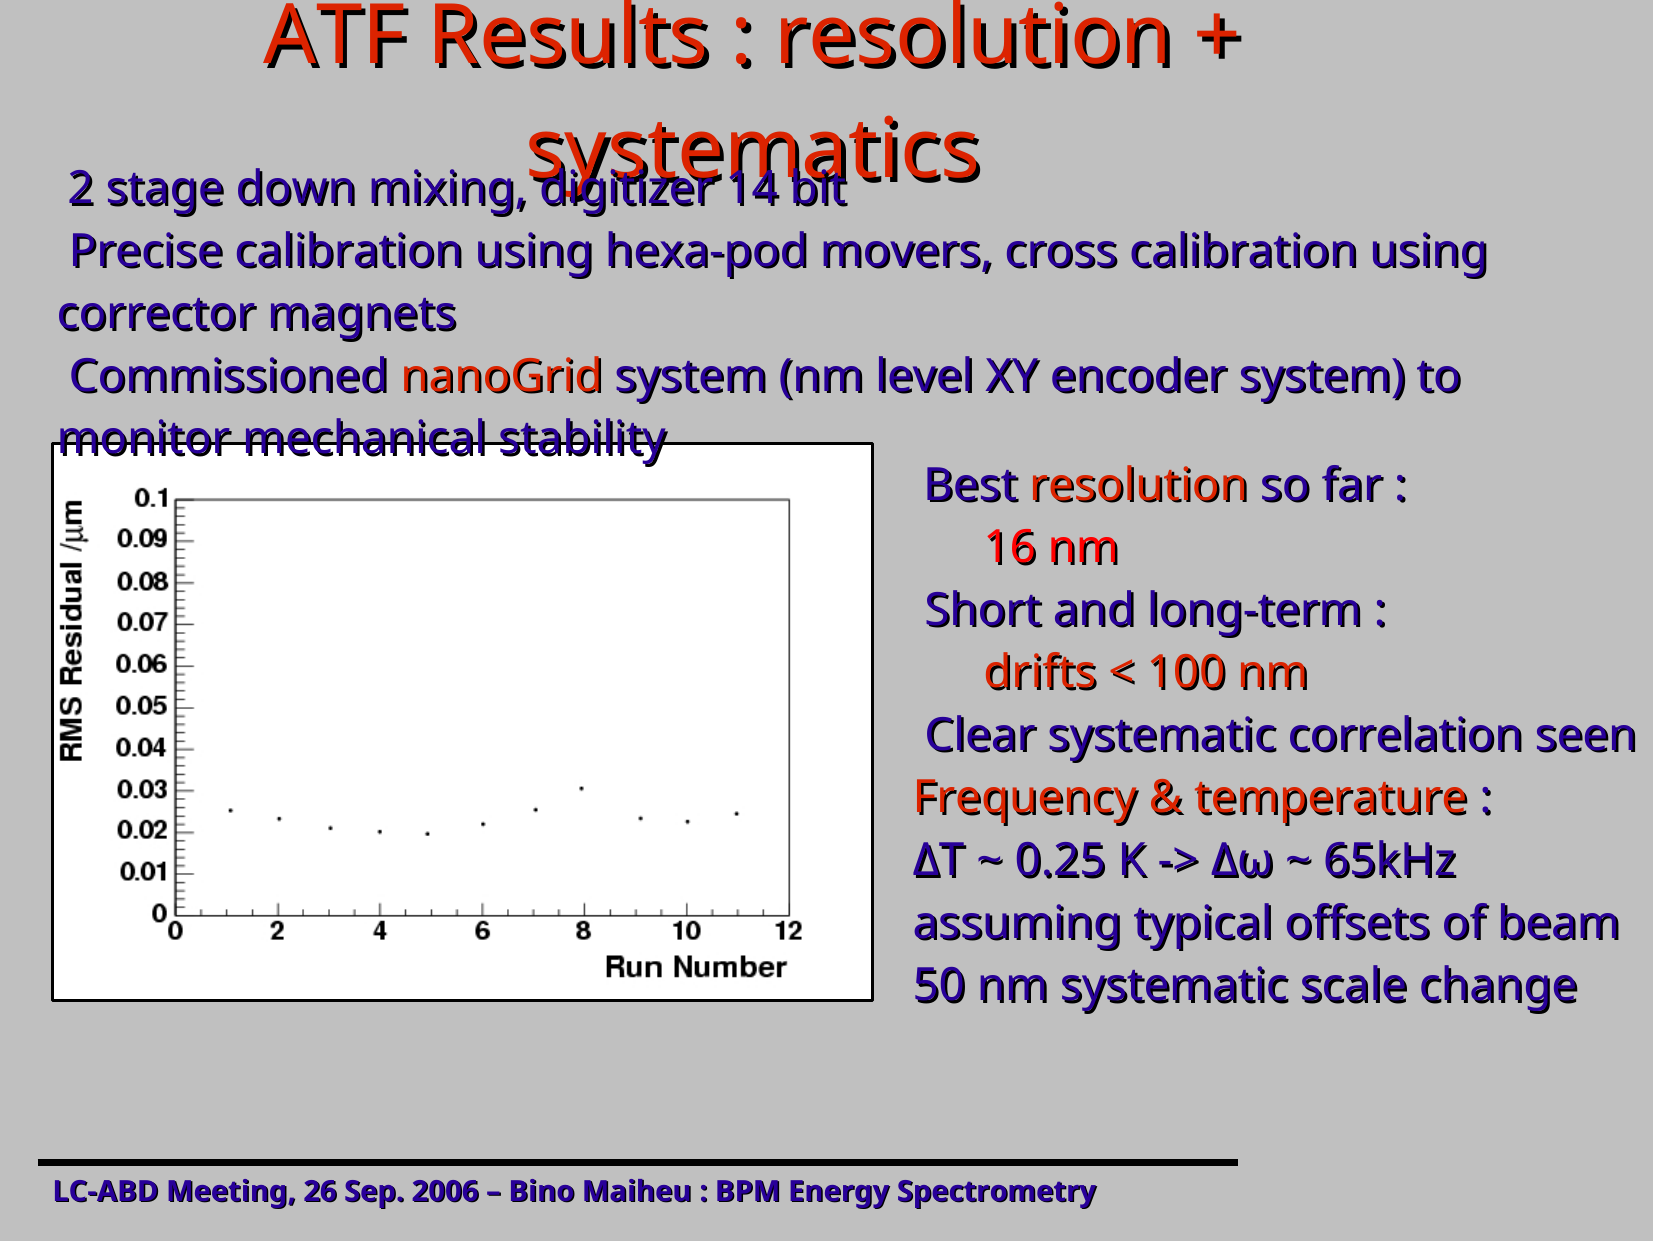

# ATF Results : resolution + systematics
 2 stage down mixing, digitizer 14 bit
 Precise calibration using hexa-pod movers, cross calibration using corrector magnets
 Commissioned nanoGrid system (nm level XY encoder system) to monitor mechanical stability
 Best resolution so far :
16 nm
 Short and long-term :
drifts < 100 nm
 Clear systematic correlation seen
Frequency & temperature :
ΔT ~ 0.25 K -> Δω ~ 65kHz
assuming typical offsets of beam
50 nm systematic scale change
LC-ABD Meeting, 26 Sep. 2006 – Bino Maiheu : BPM Energy Spectrometry